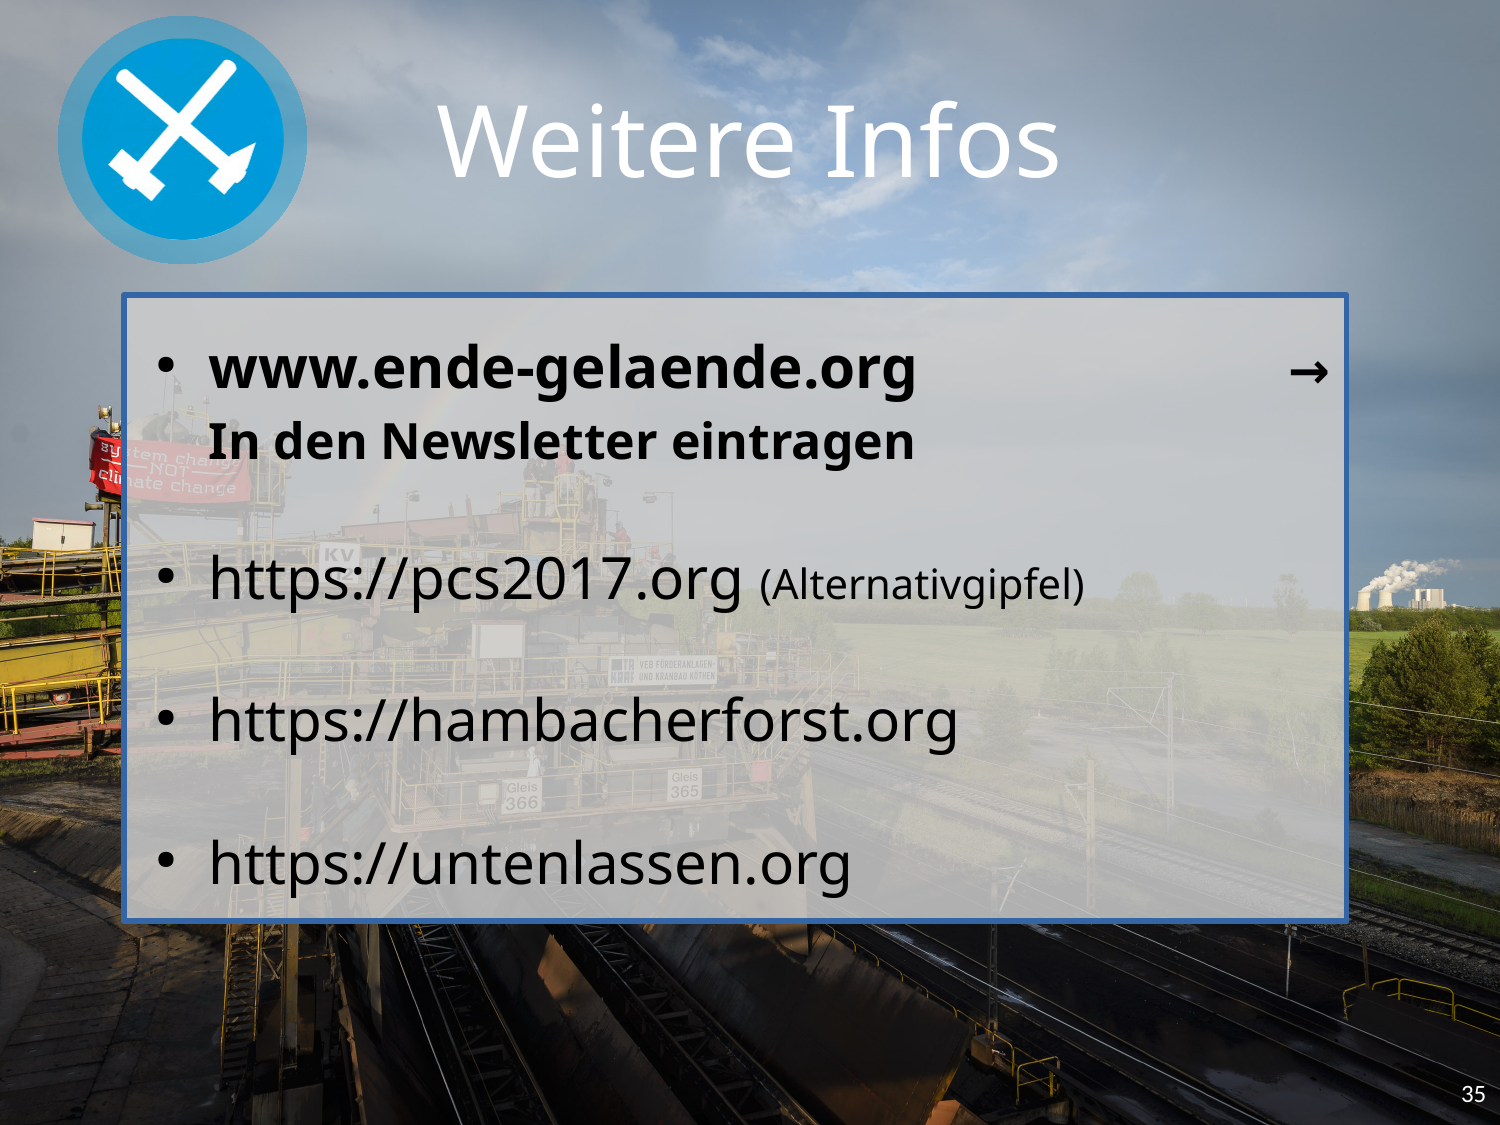

# Weitere Infos
www.ende-gelaende.org					 → In den Newsletter eintragen
https://pcs2017.org (Alternativgipfel)
https://hambacherforst.org
https://untenlassen.org
35